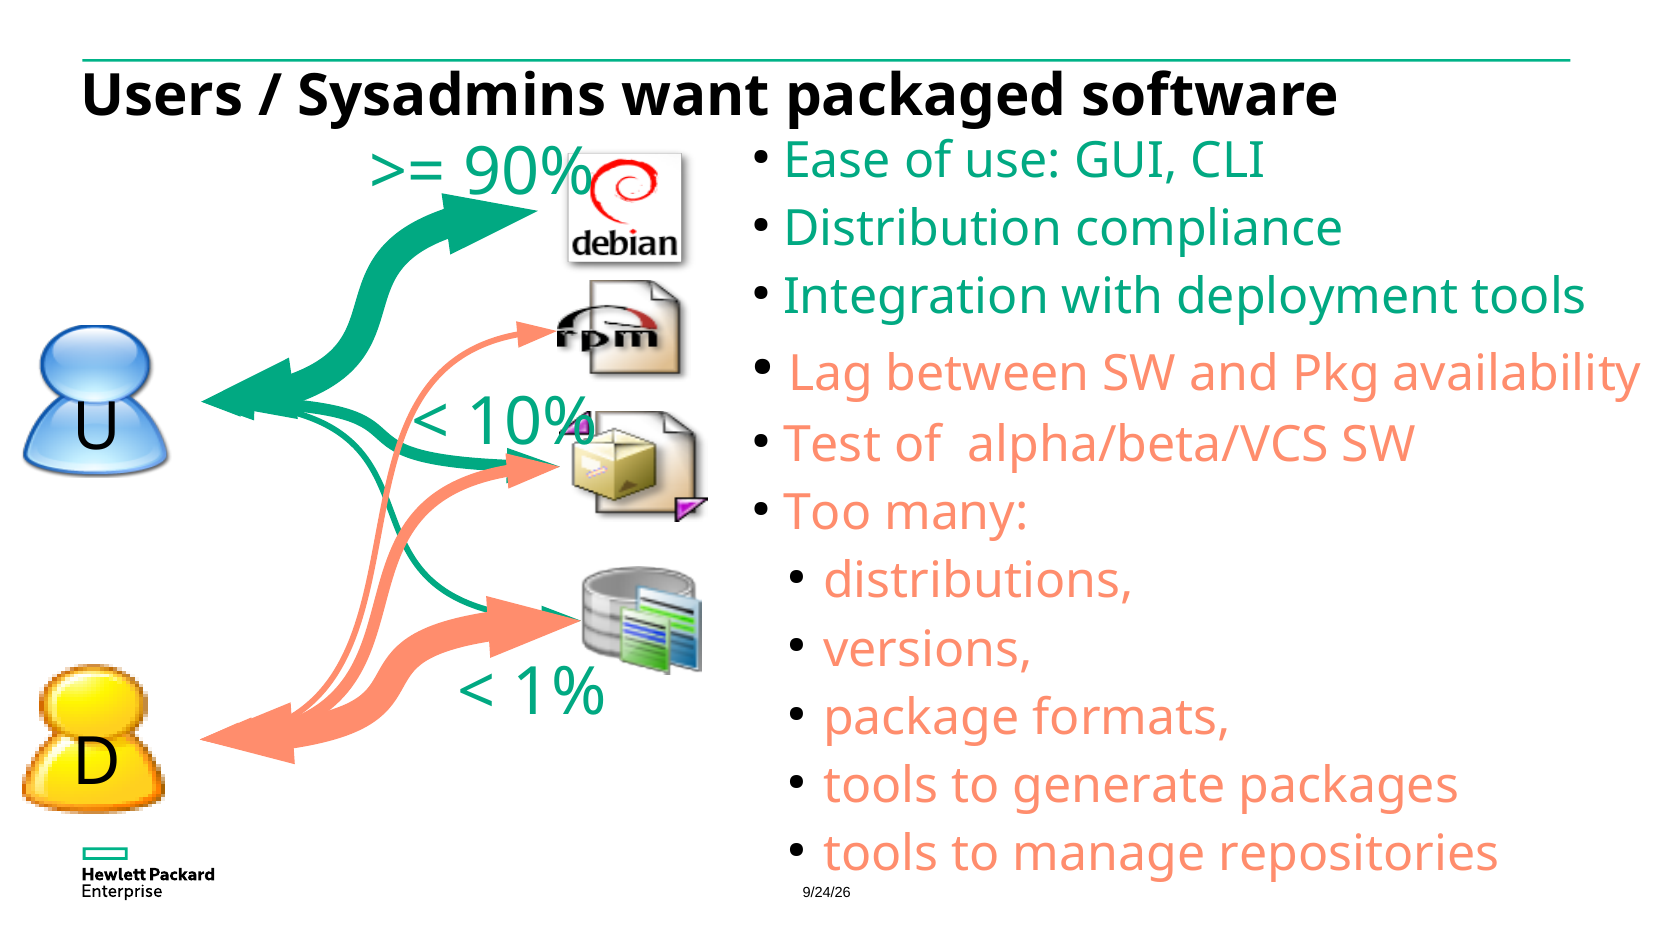

# Users / Sysadmins want packaged software
>= 90%
 Ease of use: GUI, CLI
 Distribution compliance
 Integration with deployment tools
 Lag between SW and Pkg availability
 Test of alpha/beta/VCS SW
 Too many:
distributions,
versions,
package formats,
tools to generate packages
tools to manage repositories
< 10%
U
< 1%
D